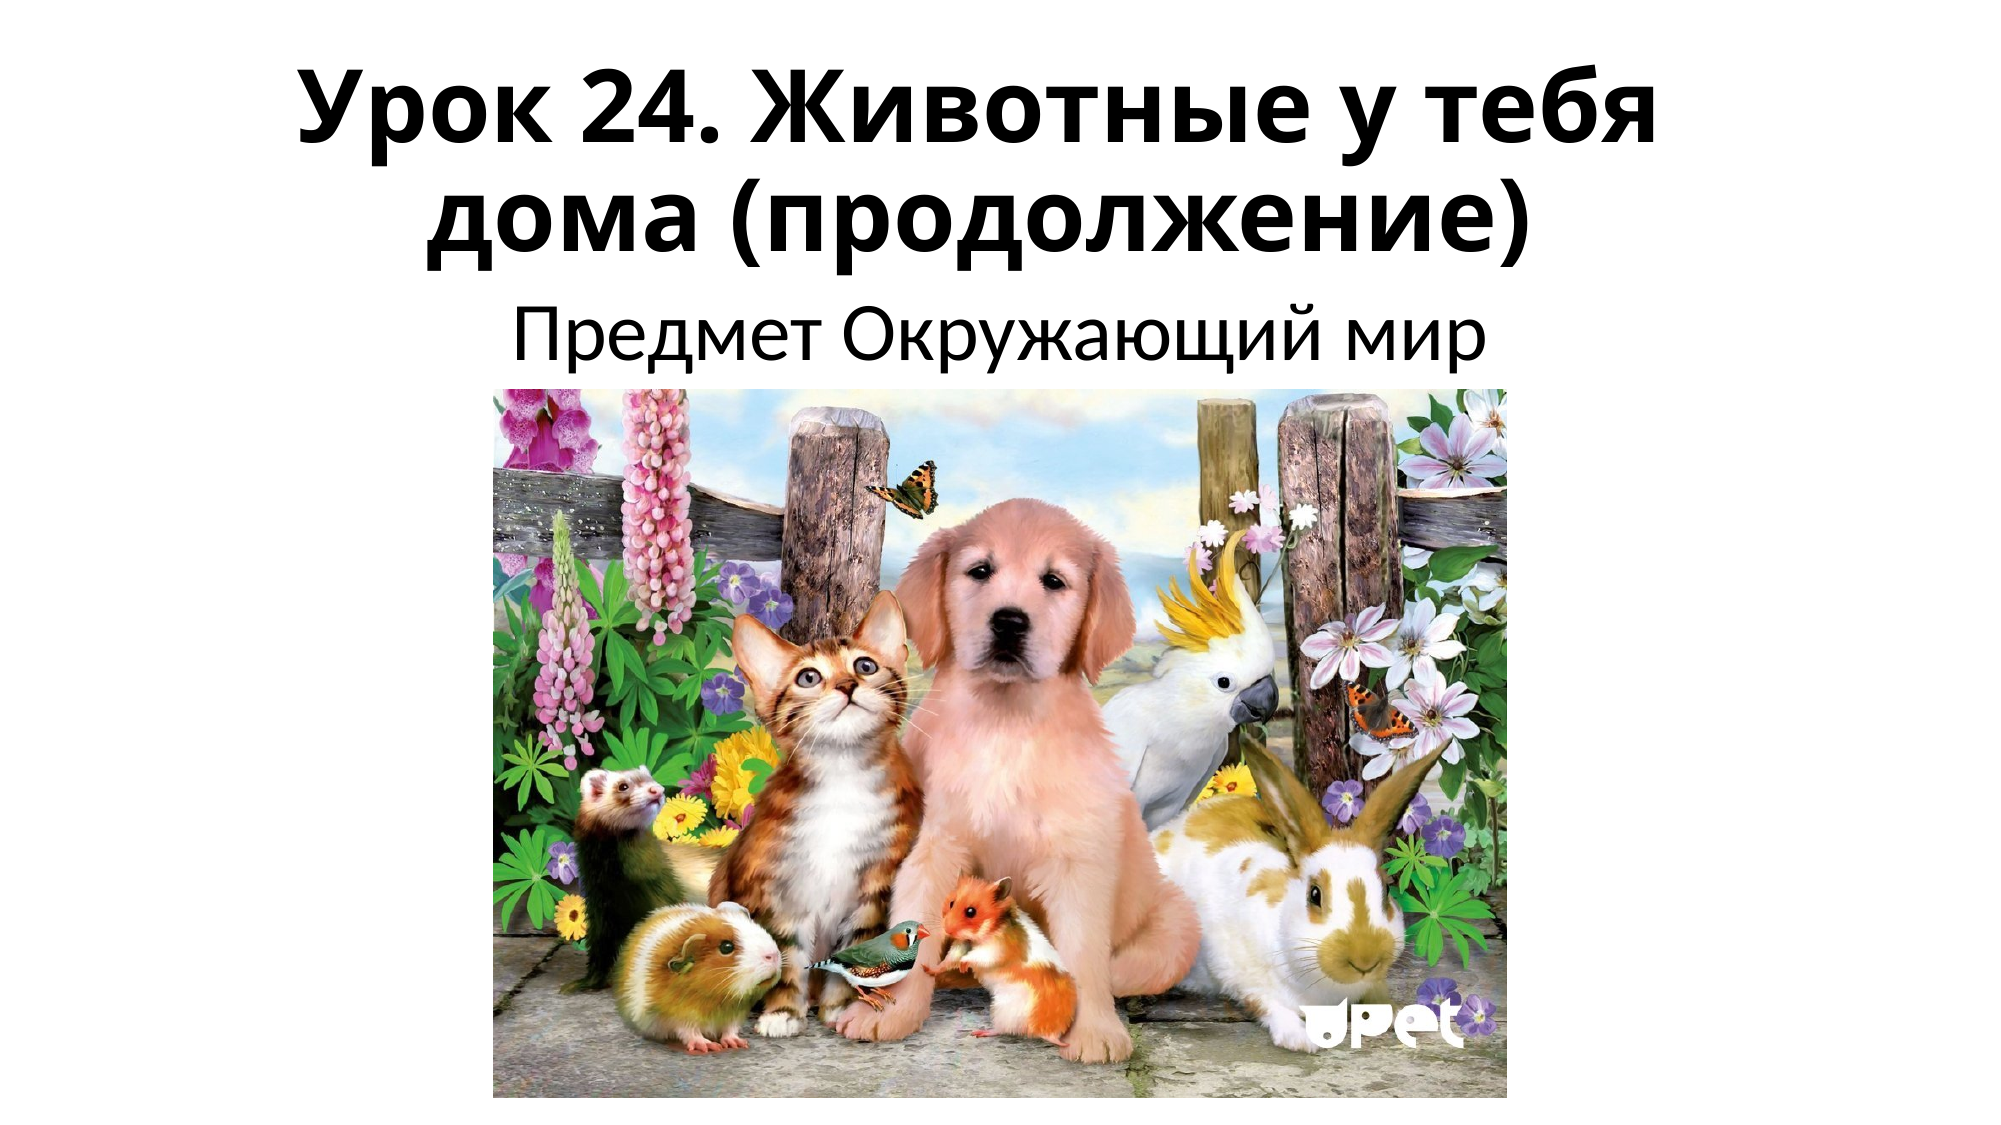

# Урок 24. Животные у тебя дома (продолжение)
Предмет Окружающий мир